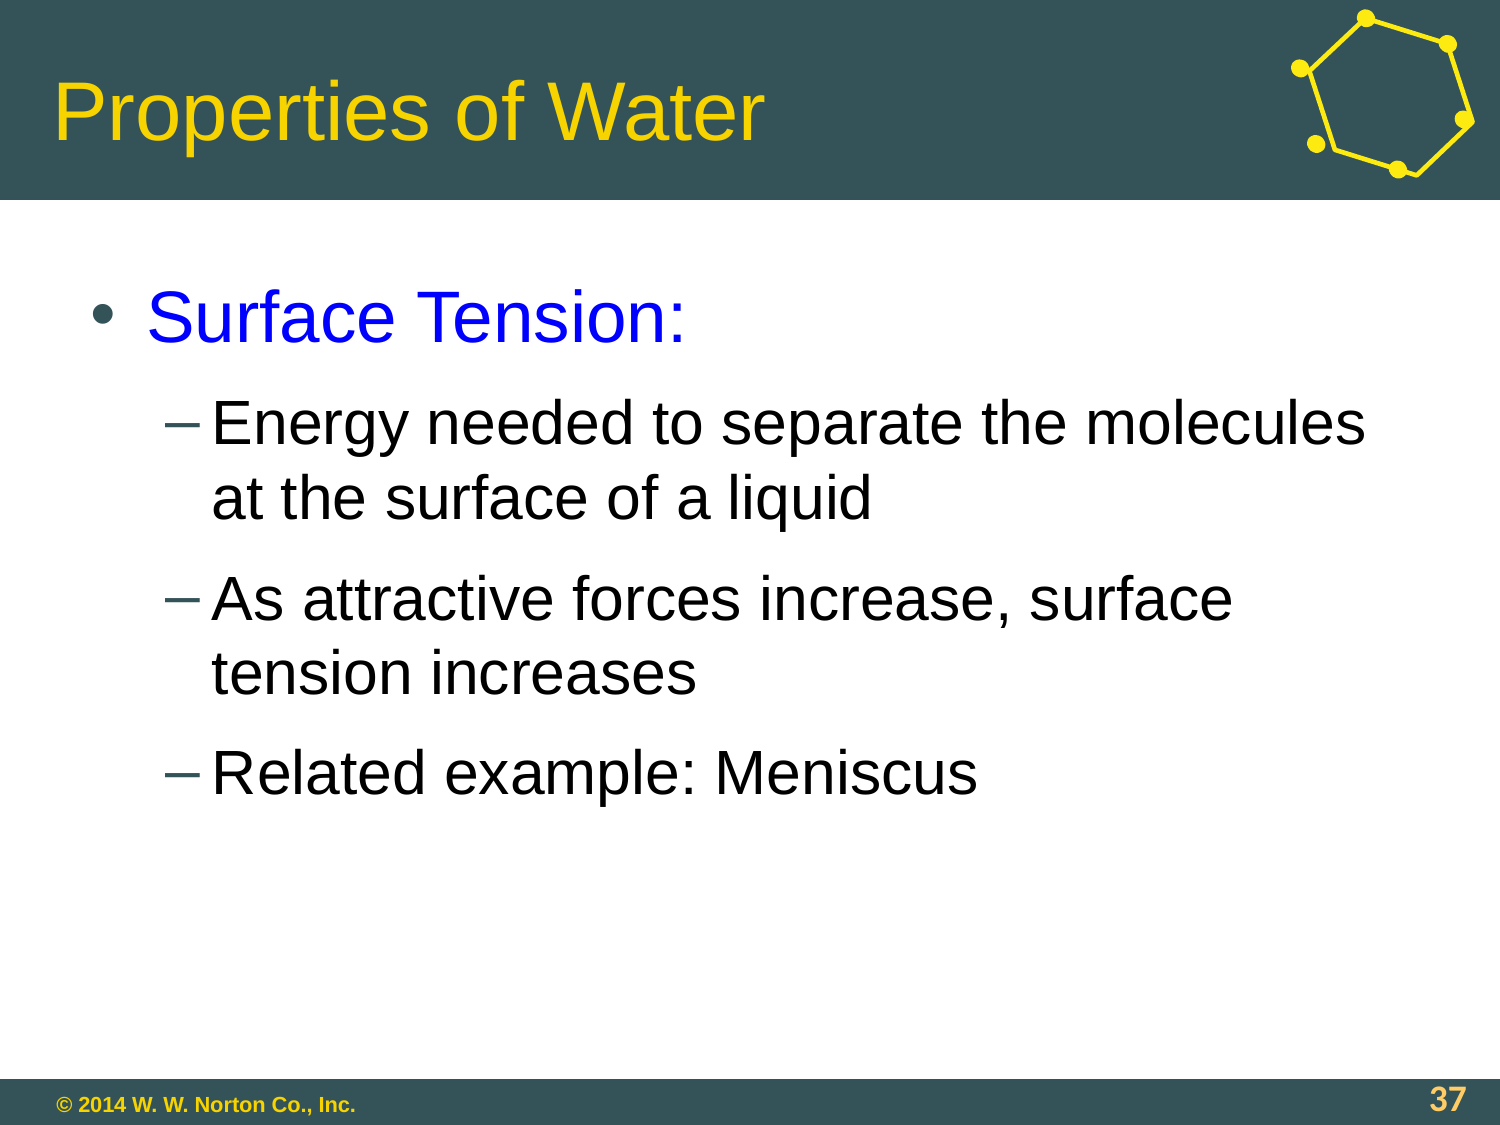

Properties of Water
# Surface Tension:
Energy needed to separate the molecules at the surface of a liquid
As attractive forces increase, surface tension increases
Related example: Meniscus